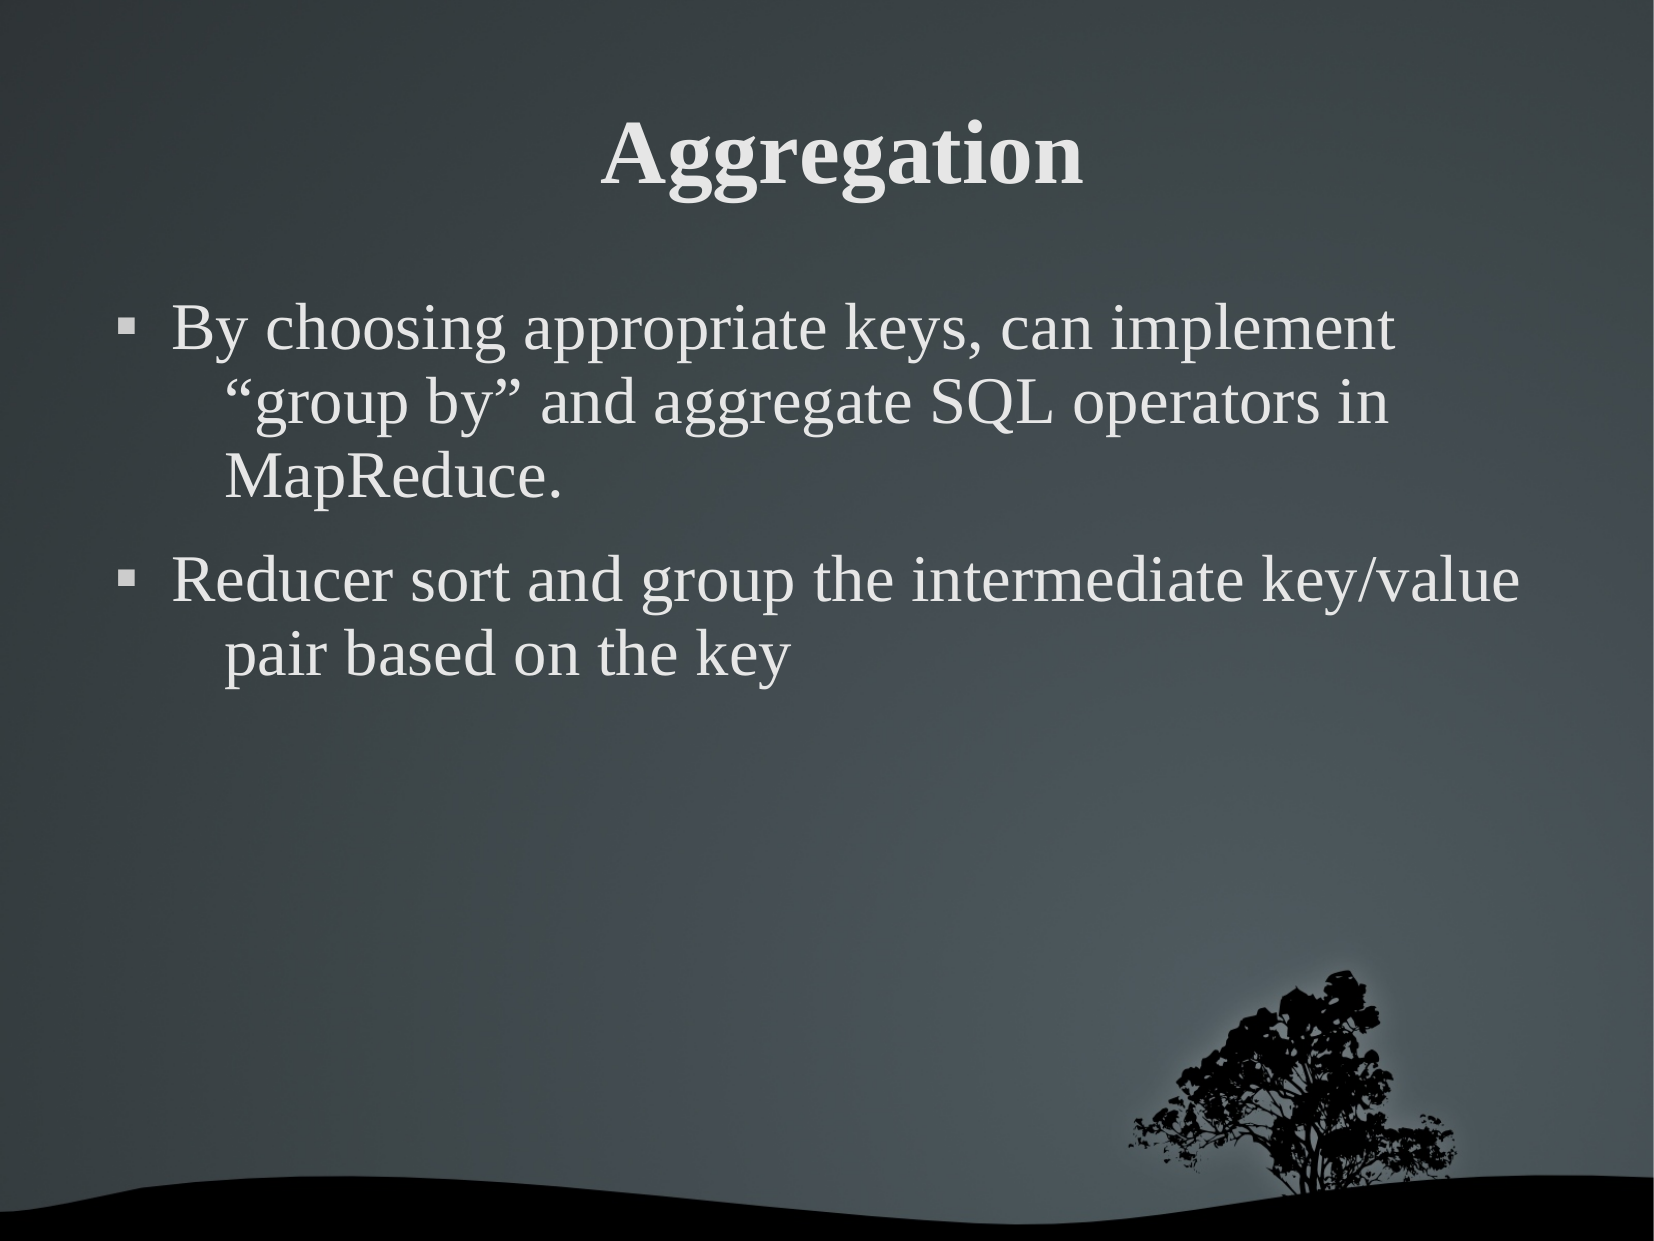

# Aggregation
By choosing appropriate keys, can implement “group by” and aggregate SQL operators in MapReduce.
Reducer sort and group the intermediate key/value pair based on the key